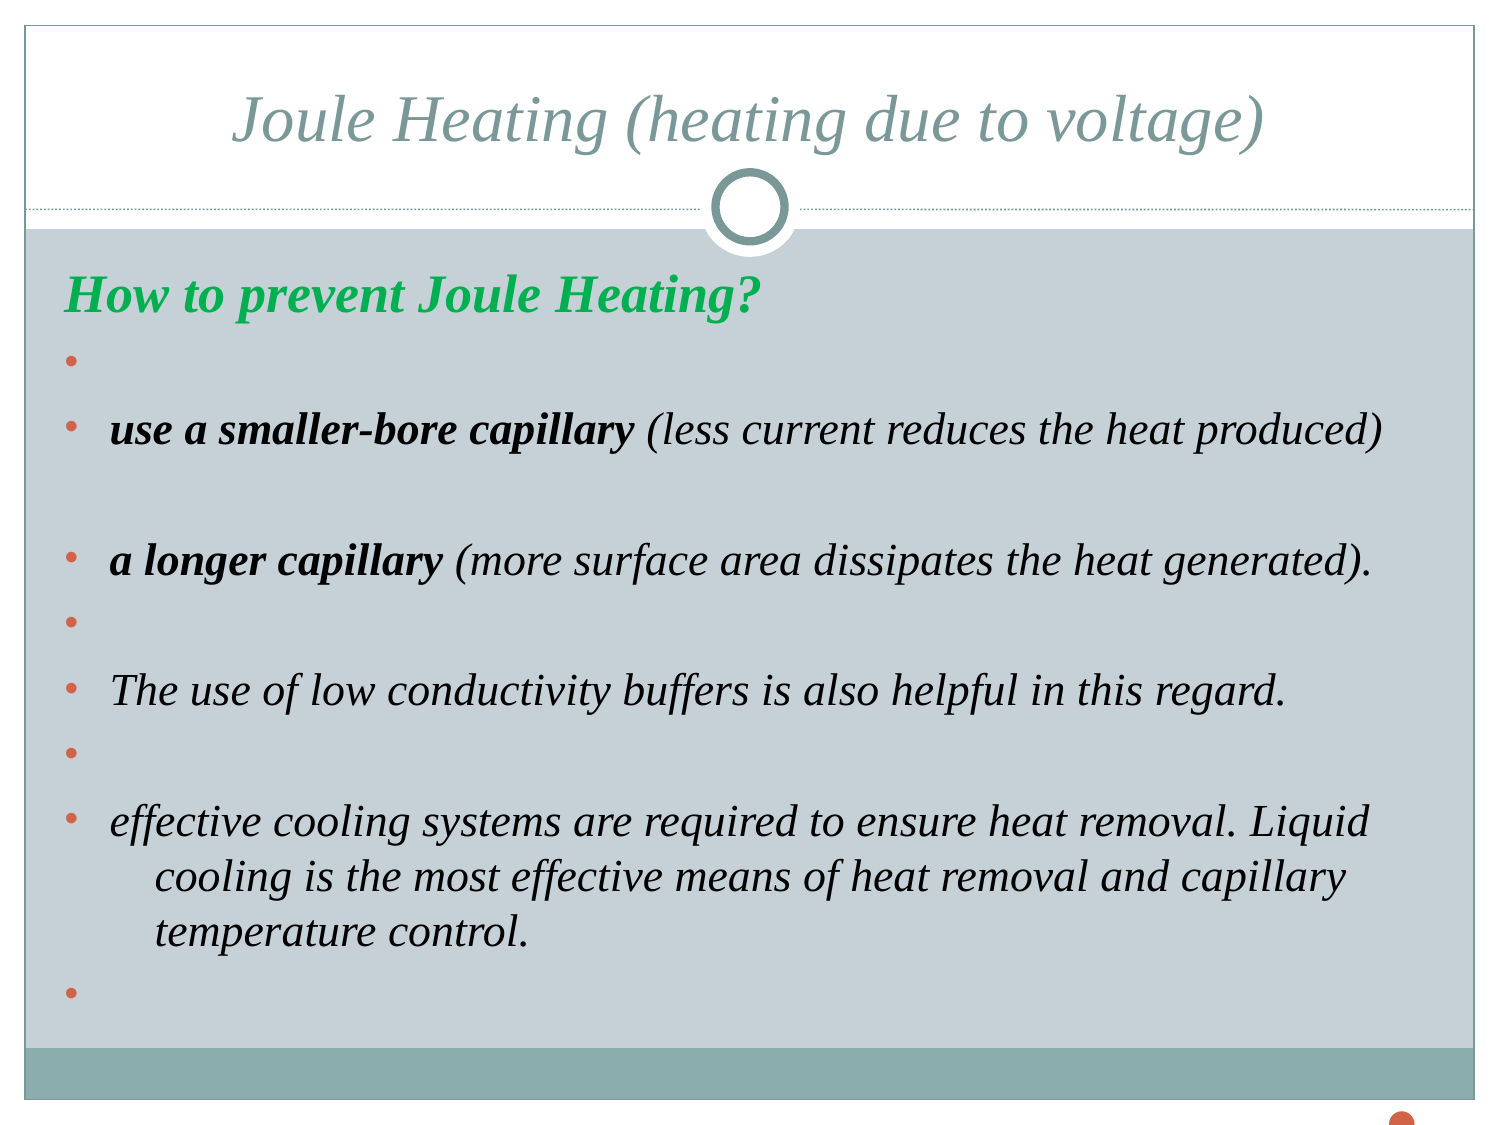

# Joule Heating (heating due to voltage)
How to prevent Joule Heating?
use a smaller-bore capillary (less current reduces the heat produced)
a longer capillary (more surface area dissipates the heat generated).
The use of low conductivity buffers is also helpful in this regard.
effective cooling systems are required to ensure heat removal. Liquid cooling is the most effective means of heat removal and capillary temperature control.